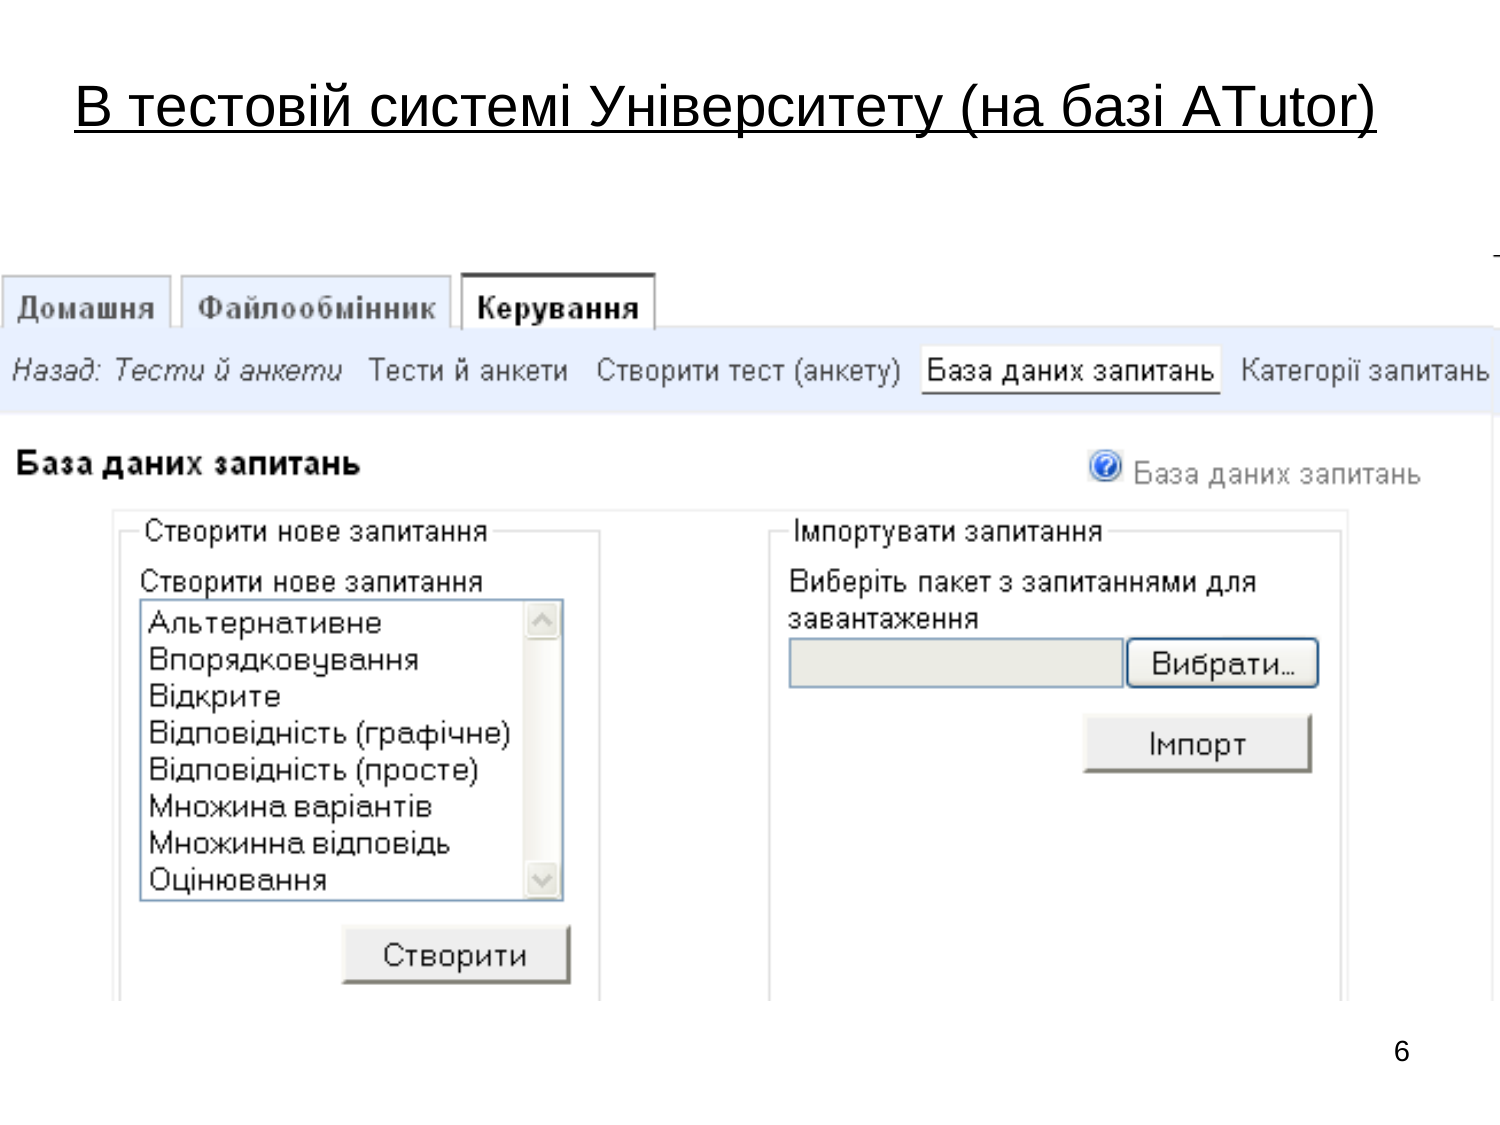

В тестовій системі Університету (на базі ATutor)
6